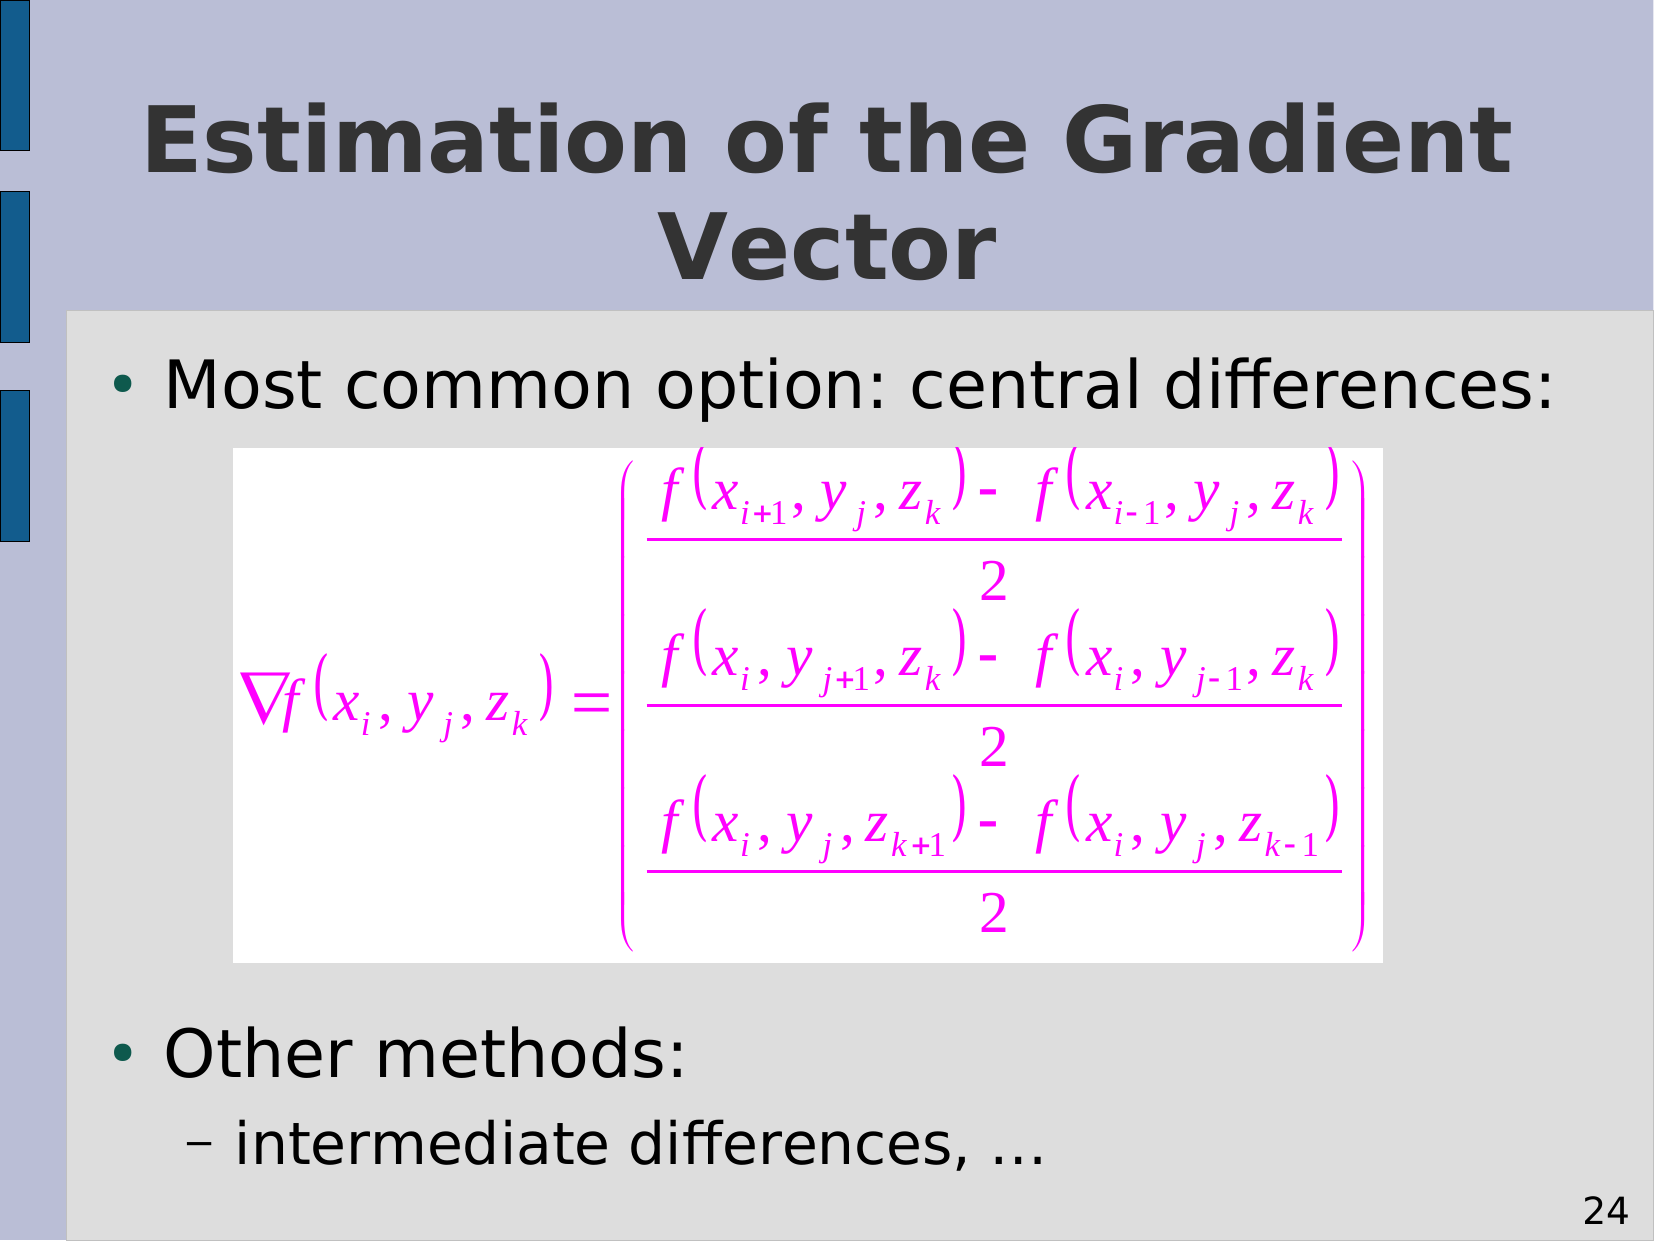

# Estimation of the Gradient Vector
Most common option: central differences:
Other methods:
intermediate differences, …